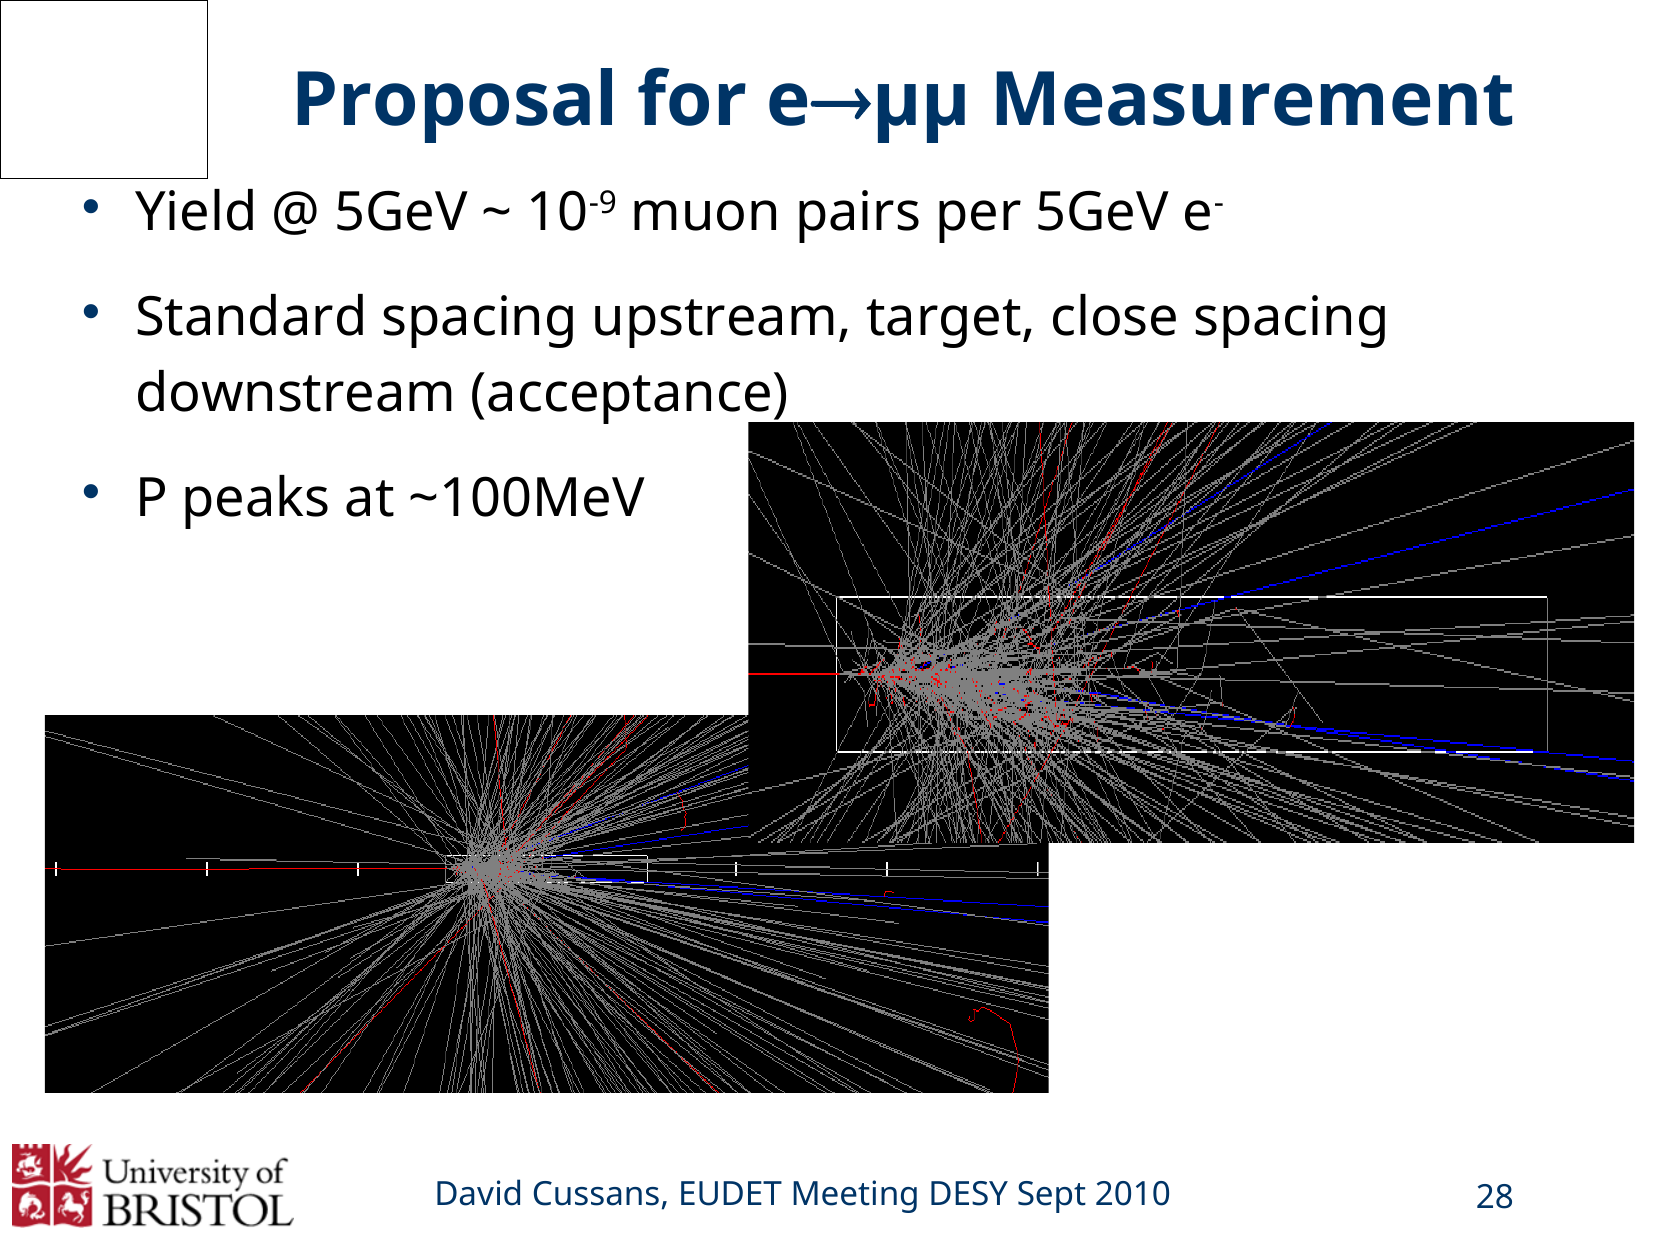

# Proposal for eμμ Measurement
Yield @ 5GeV ~ 10-9 muon pairs per 5GeV e-
Standard spacing upstream, target, close spacing downstream (acceptance)
P peaks at ~100MeV